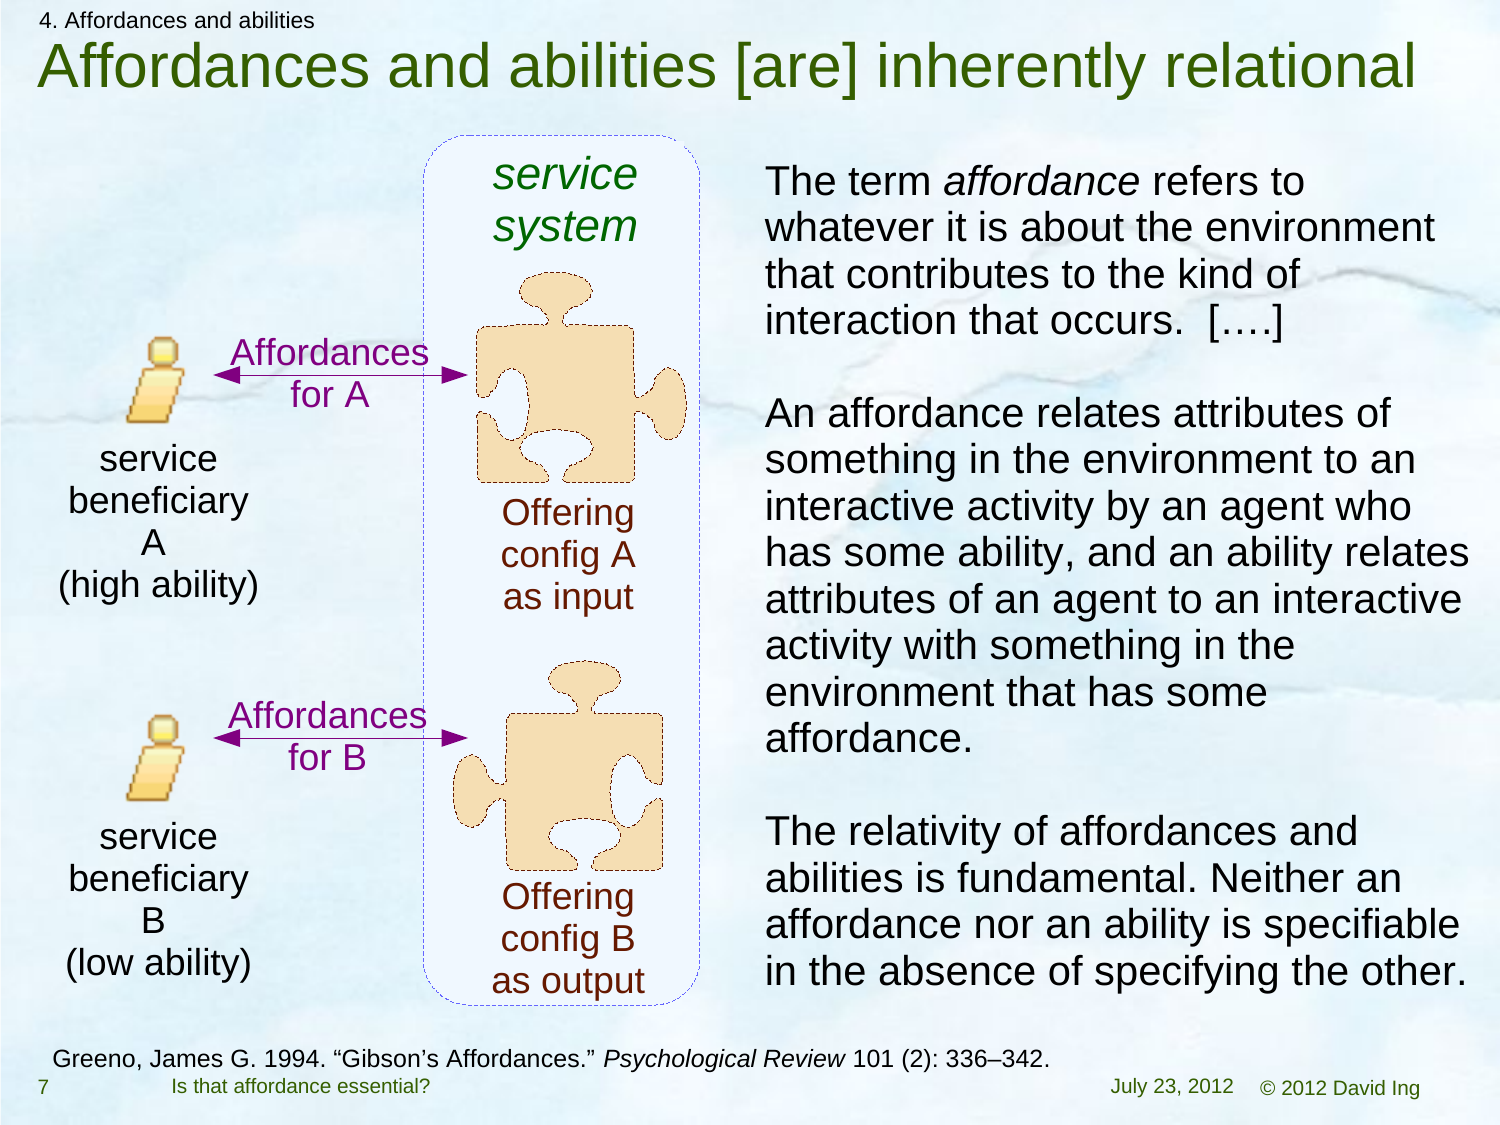

4. Affordances and abilities
# Affordances and abilities [are] inherently relational
service system
The term affordance refers to whatever it is about the environment that contributes to the kind of interaction that occurs. [….]
An affordance relates attributes of something in the environment to an interactive activity by an agent who has some ability, and an ability relates attributes of an agent to an interactive activity with something in the environment that has some affordance.
The relativity of affordances and abilities is fundamental. Neither an affordance nor an ability is specifiable in the absence of specifying the other.
Affordances for A
service beneficiary
A
(high ability)
Offering config A as input
Affordances for B
service beneficiary
B
(low ability)
Offering config B as output
Greeno, James G. 1994. “Gibson’s Affordances.” Psychological Review 101 (2): 336–342.
Is that affordance essential?
July 23, 2012
7